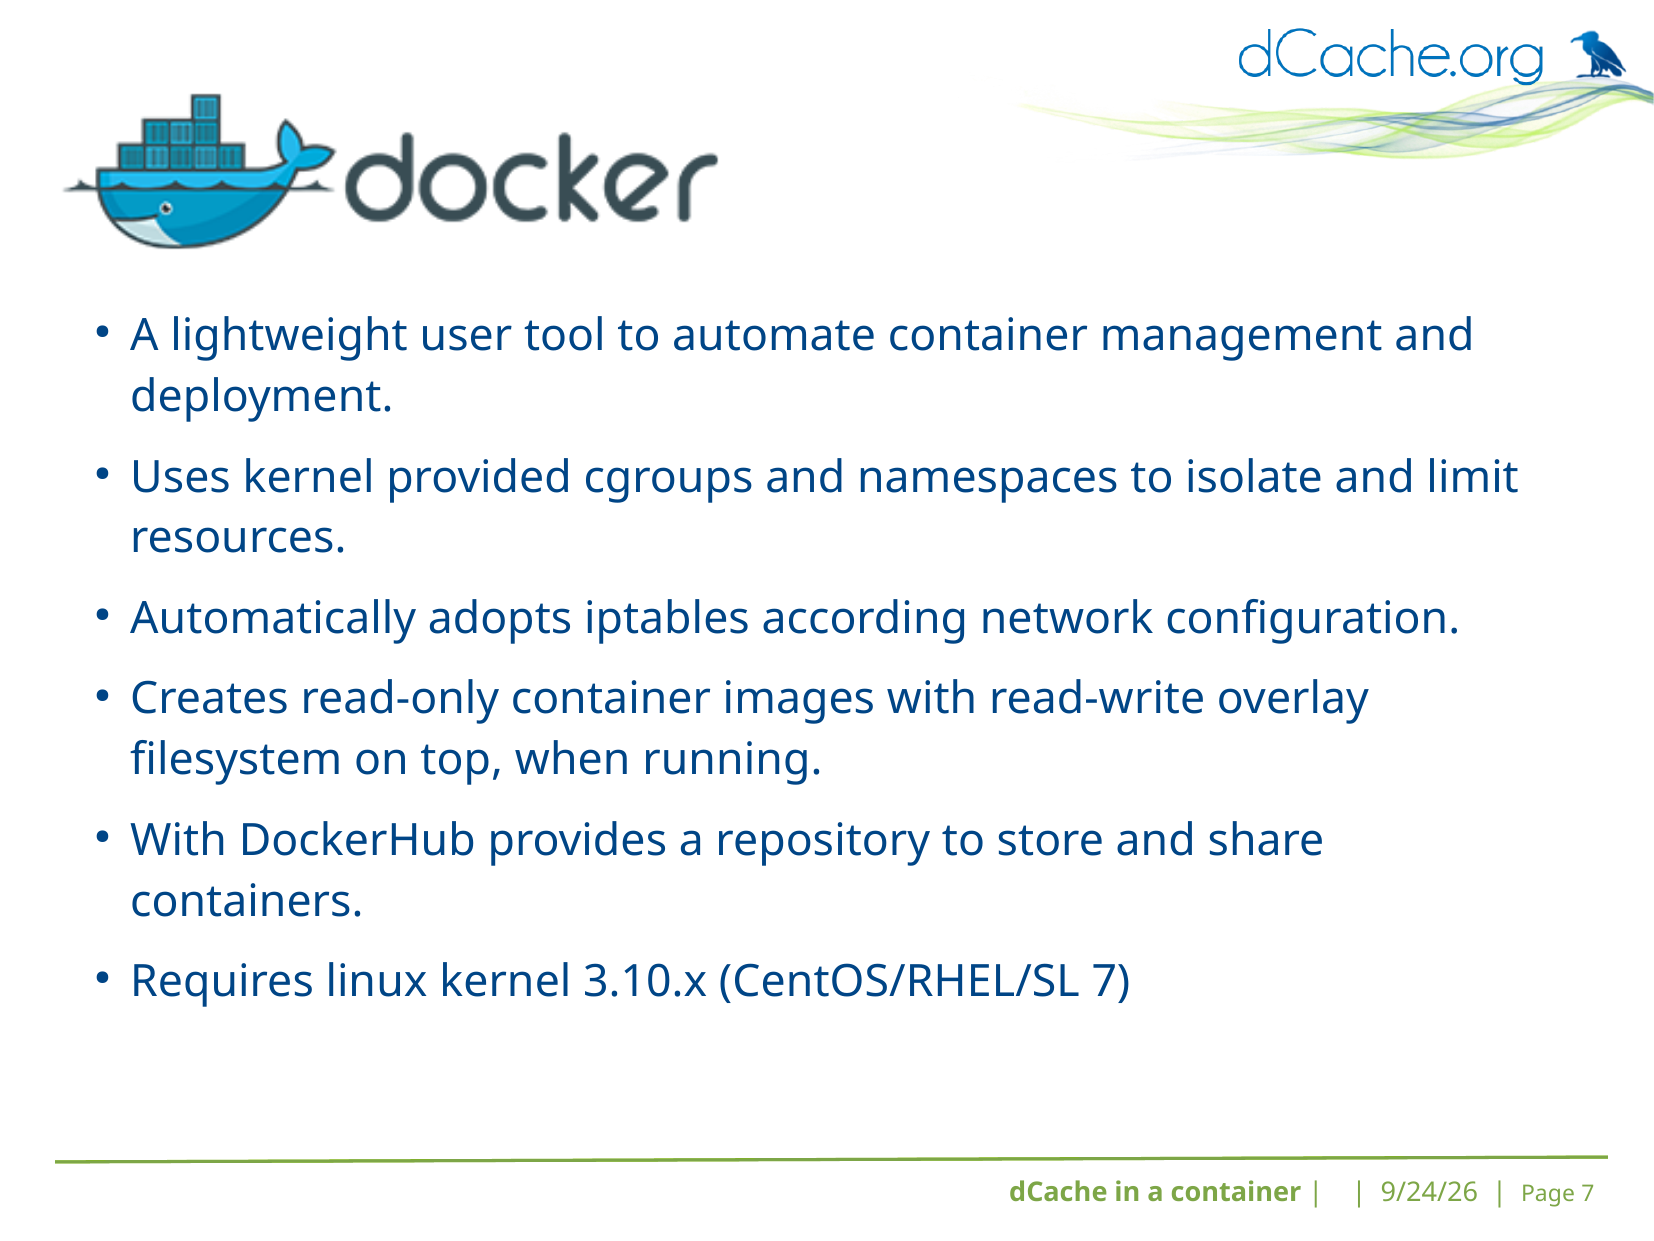

# A lightweight user tool to automate container management and deployment.
Uses kernel provided cgroups and namespaces to isolate and limit resources.
Automatically adopts iptables according network configuration.
Creates read-only container images with read-write overlay filesystem on top, when running.
With DockerHub provides a repository to store and share containers.
Requires linux kernel 3.10.x (CentOS/RHEL/SL 7)
7